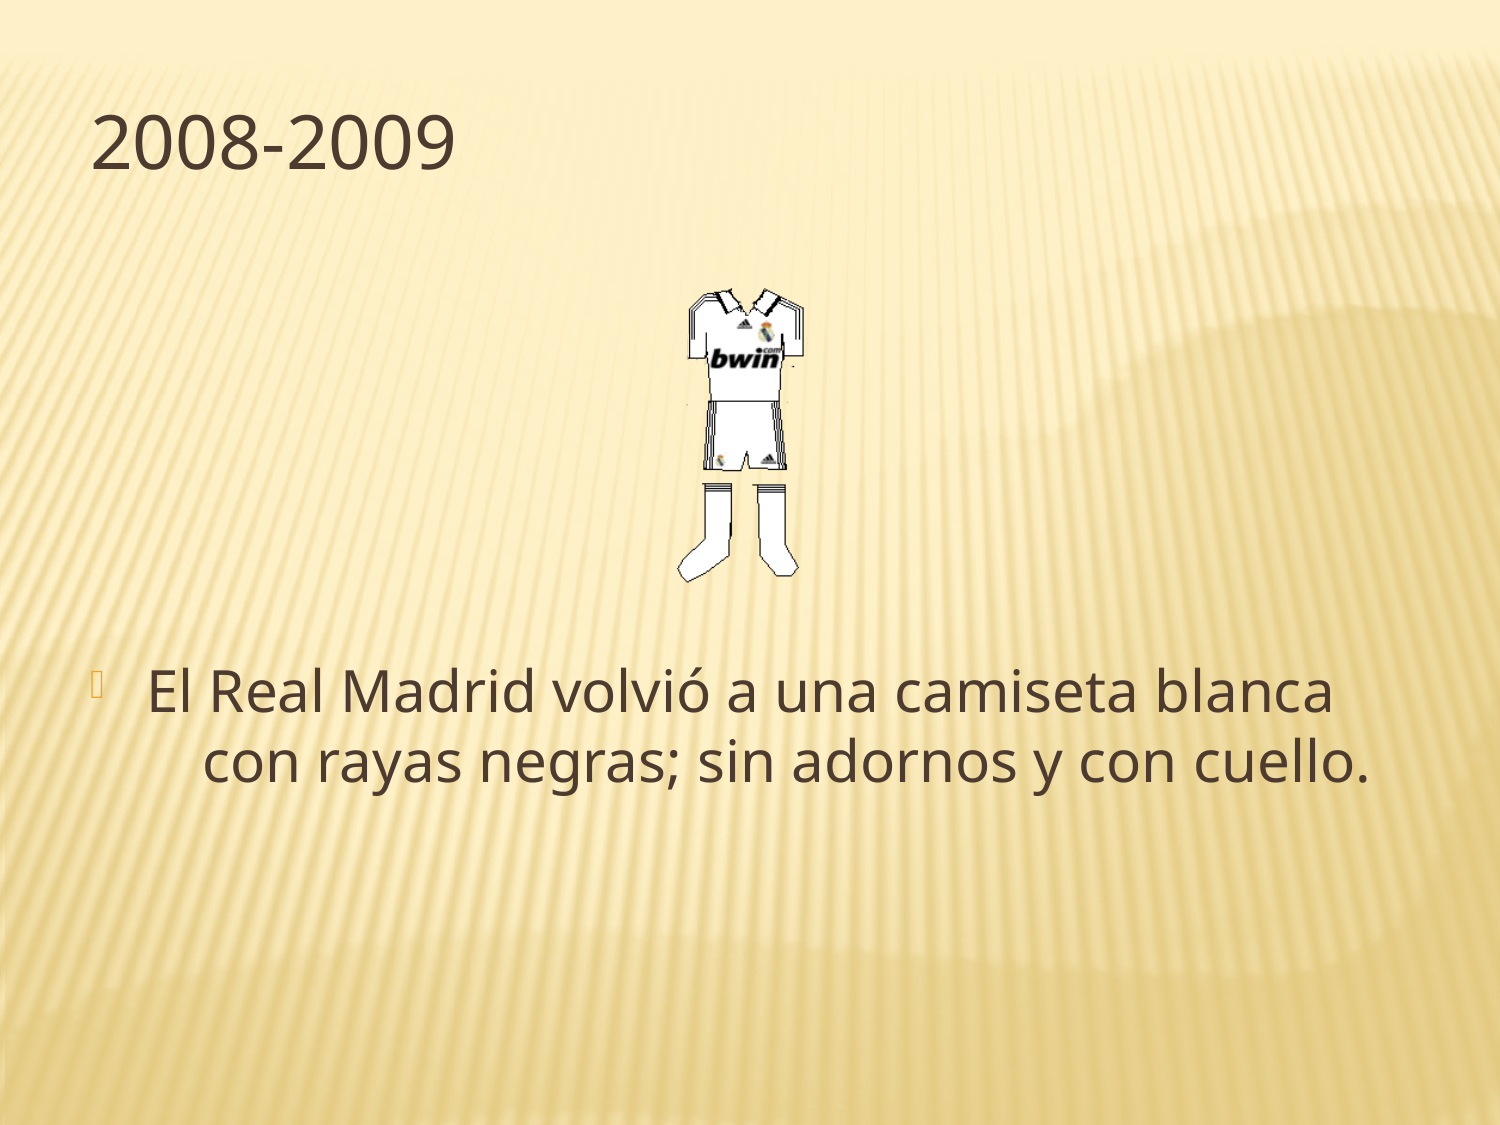

# 2008-2009
El Real Madrid volvió a una camiseta blanca con rayas negras; sin adornos y con cuello.